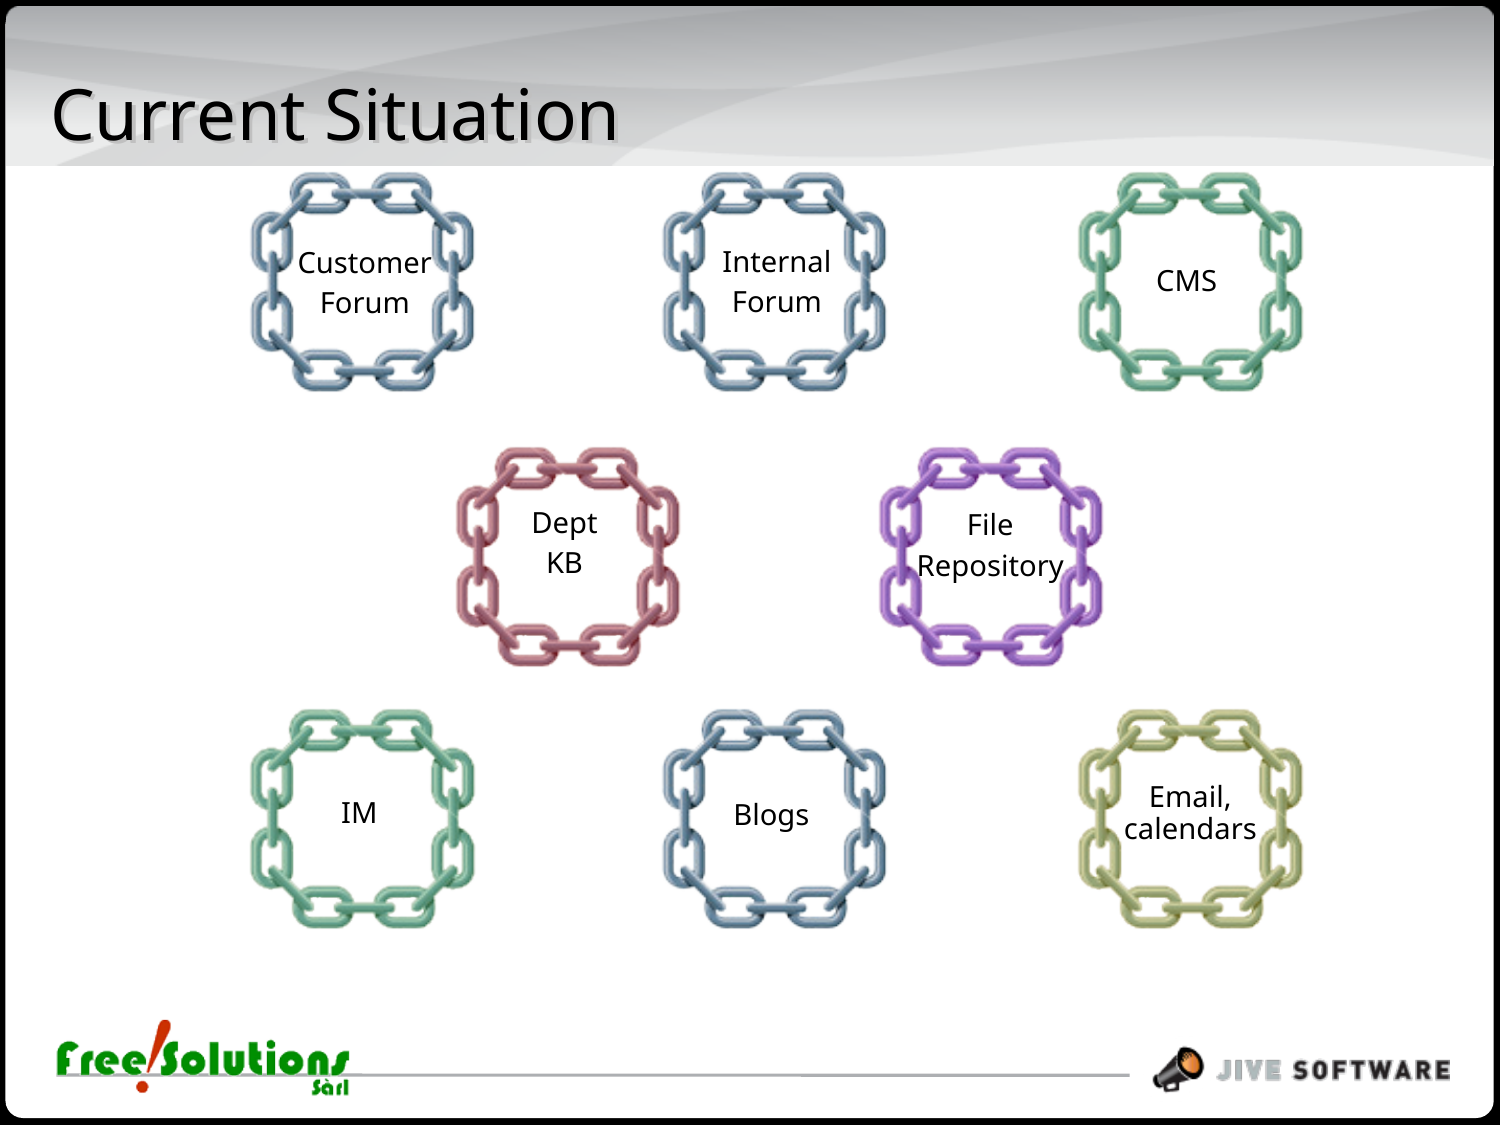

Current Situation
Customer
Forum
Internal
Forum
CMS
Dept
KB
File
Repository
Email, calendars
IM
Blogs